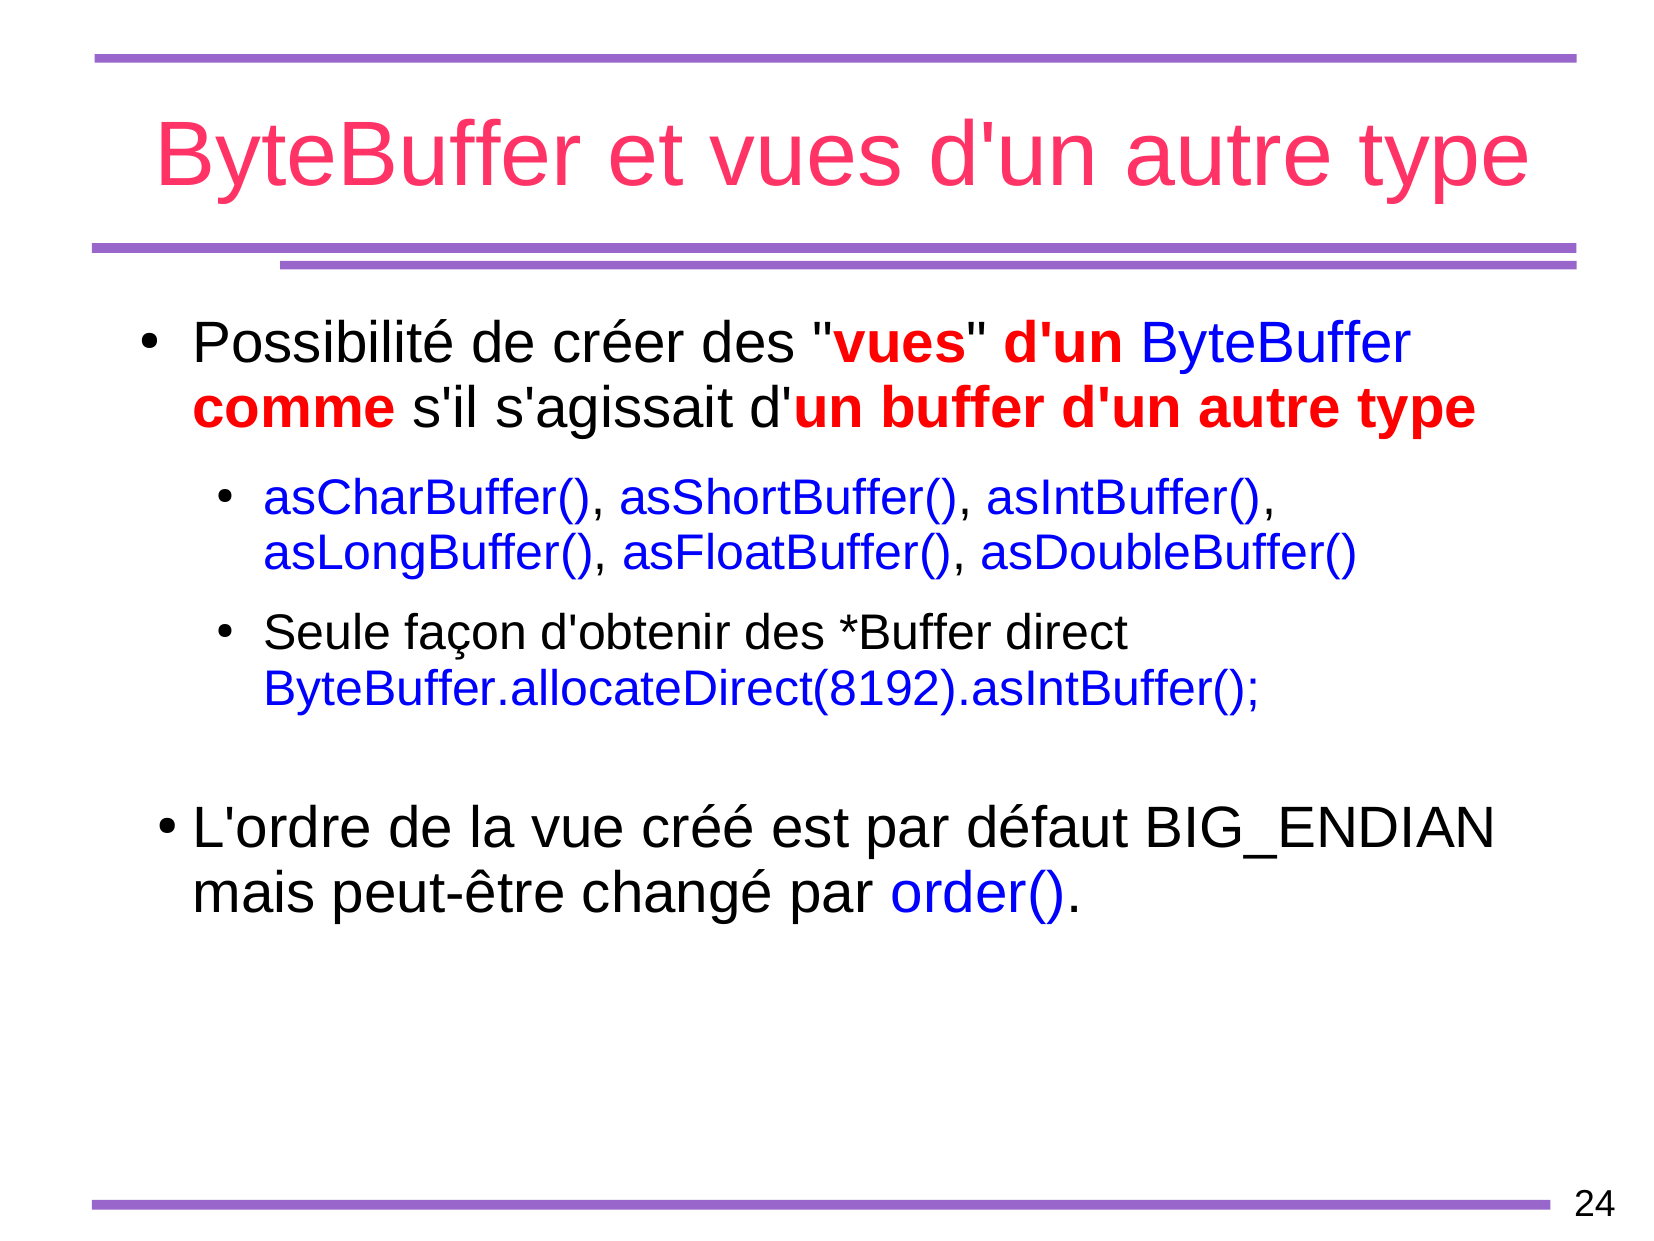

# ByteBuffer et vues d'un autre type
Possibilité de créer des "vues" d'un ByteBuffer comme s'il s'agissait d'un buffer d'un autre type
asCharBuffer(), asShortBuffer(), asIntBuffer(), asLongBuffer(), asFloatBuffer(), asDoubleBuffer()
Seule façon d'obtenir des *Buffer direct
ByteBuffer.allocateDirect(8192).asIntBuffer();
L'ordre de la vue créé est par défaut BIG_ENDIAN mais peut-être changé par order().